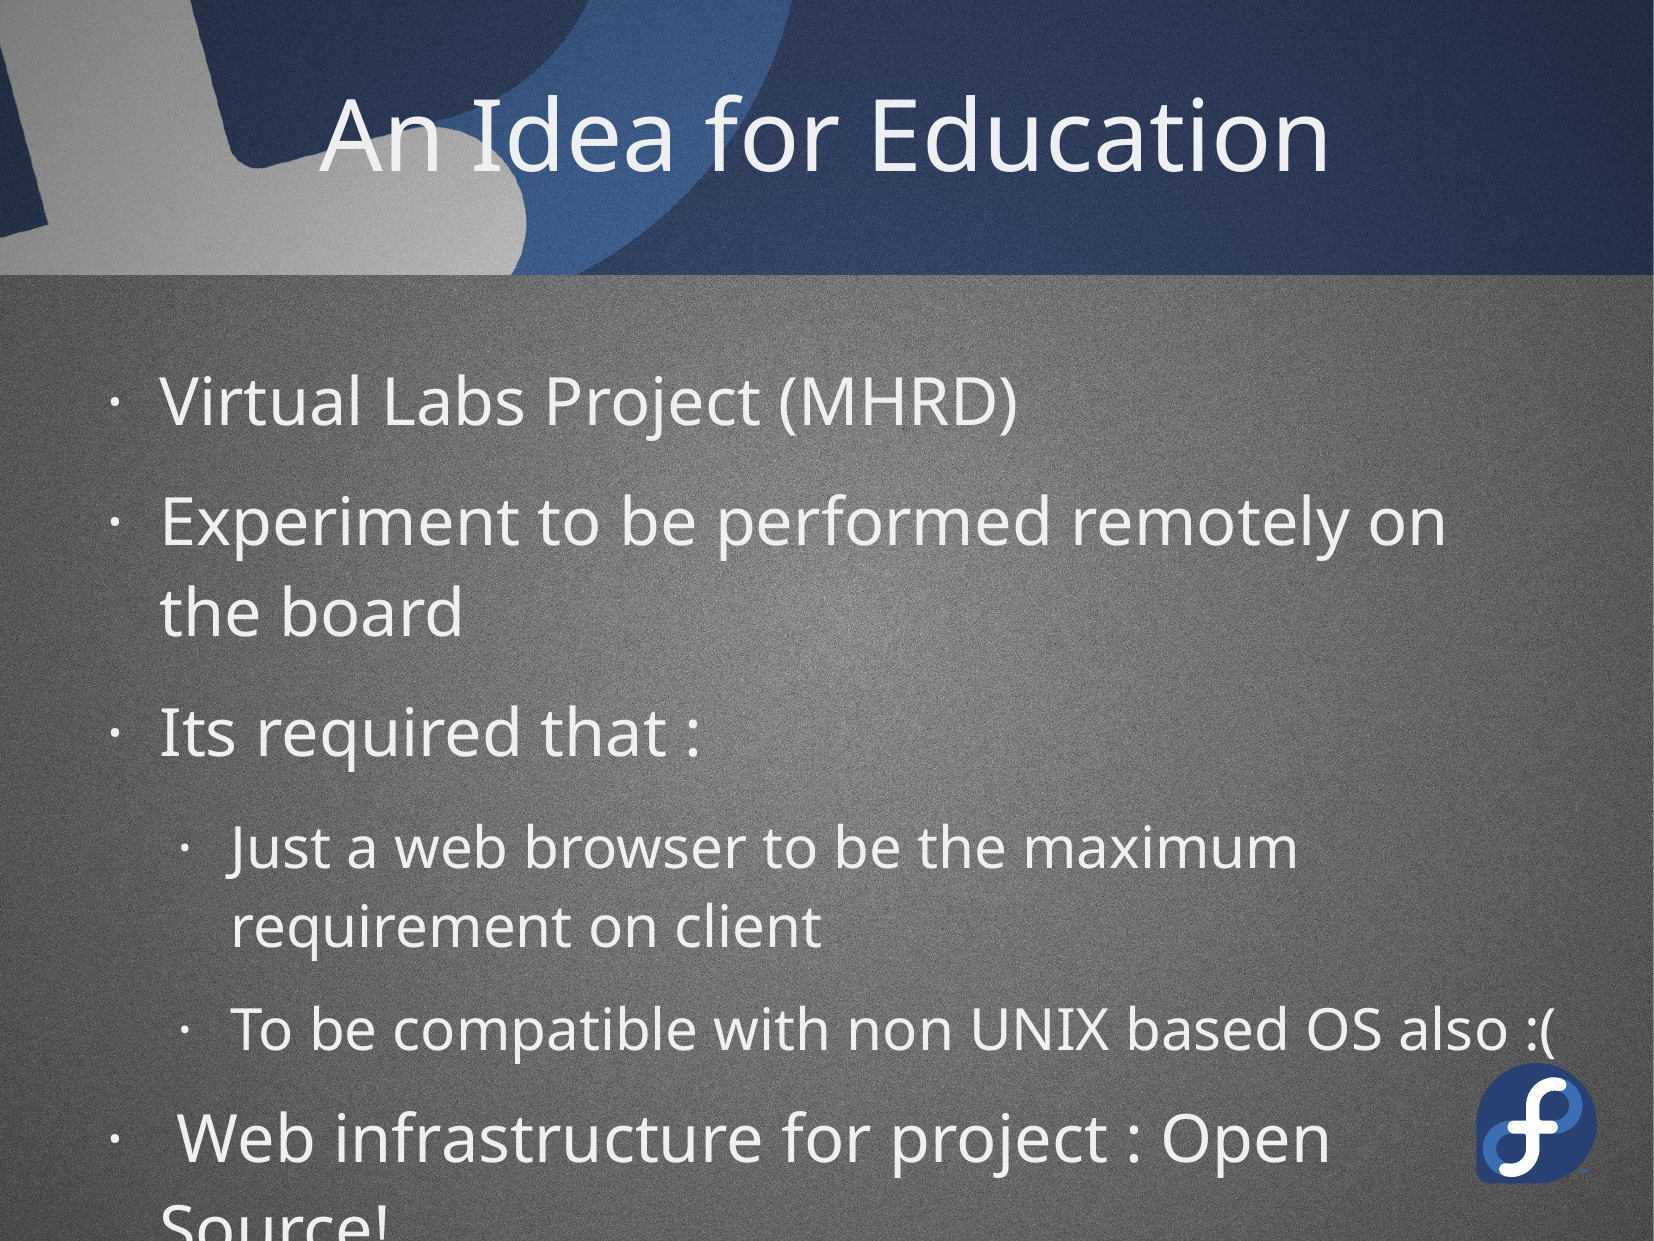

# An Idea for Education
Virtual Labs Project (MHRD)
Experiment to be performed remotely on the board
Its required that :
Just a web browser to be the maximum requirement on client
To be compatible with non UNIX based OS also :(
 Web infrastructure for project : Open Source!